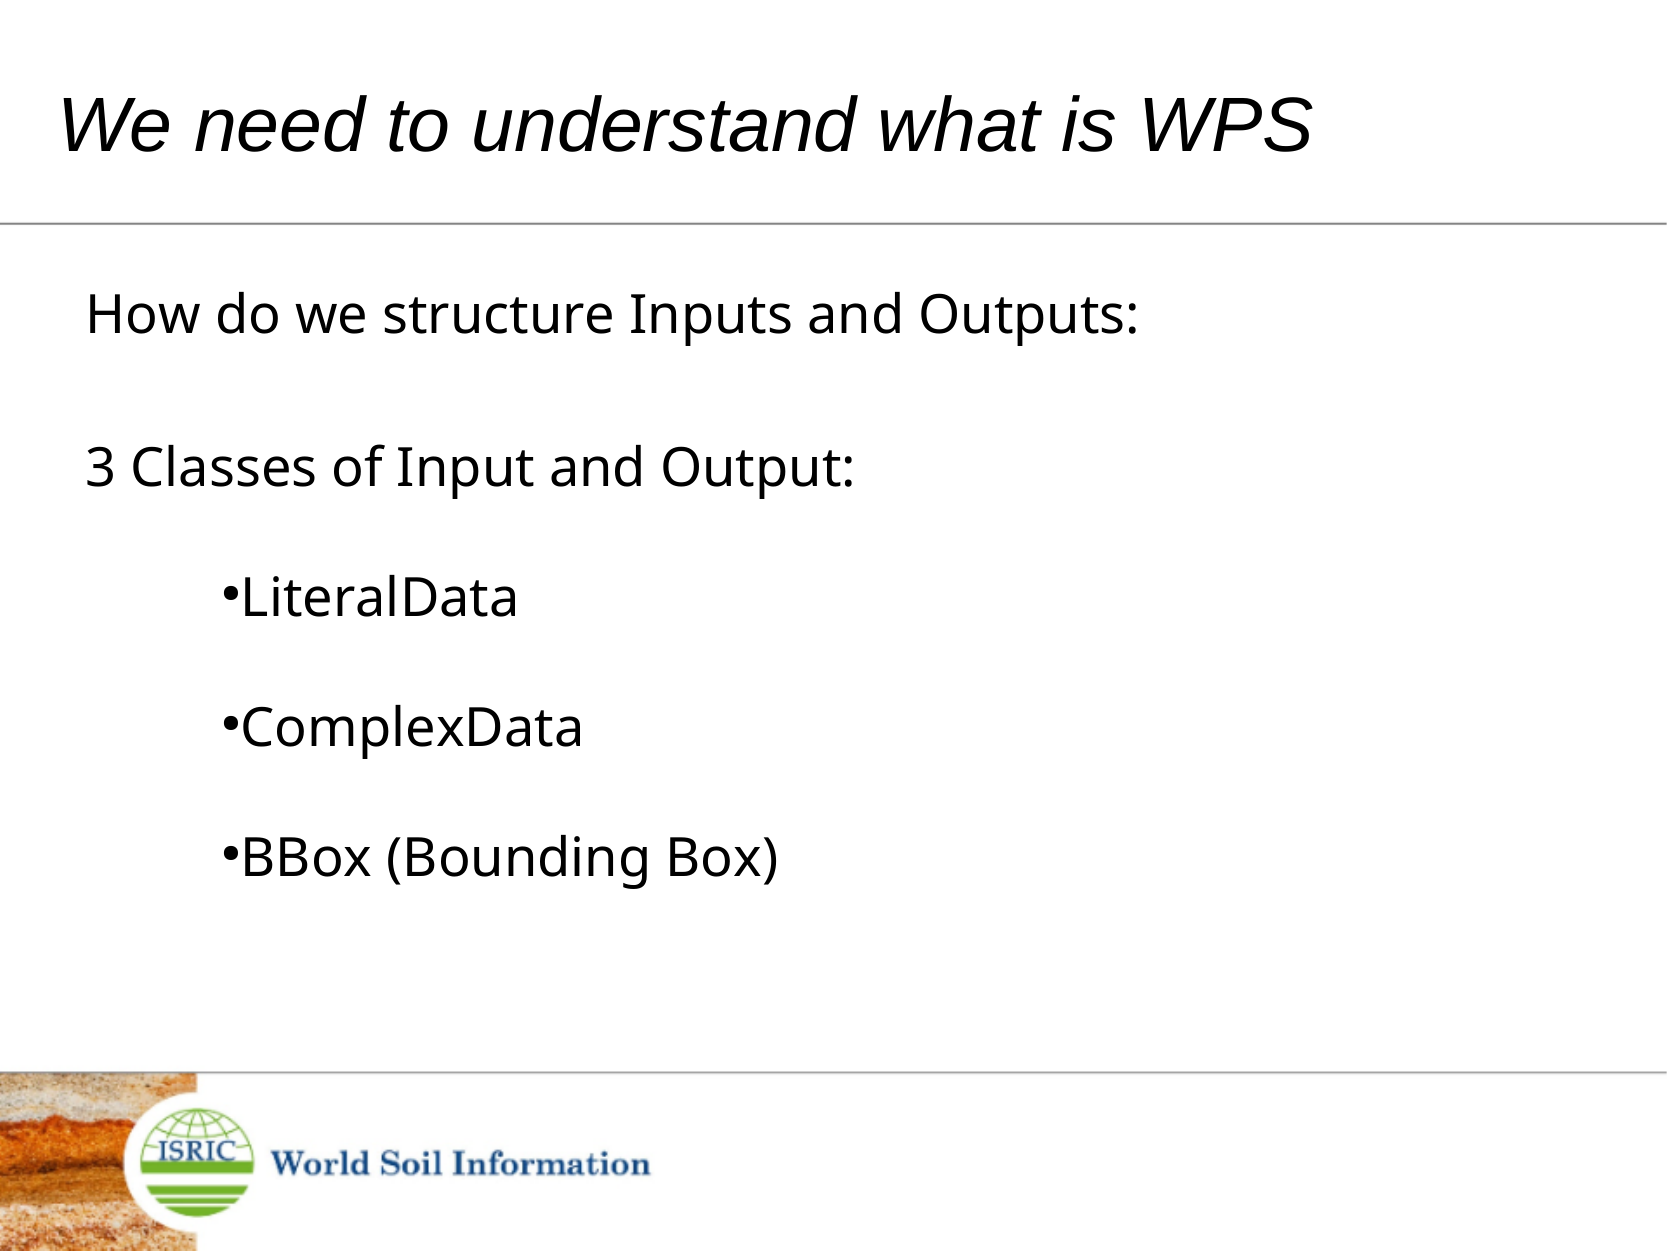

We need to understand what is WPS
How do we structure Inputs and Outputs:
3 Classes of Input and Output:
LiteralData
ComplexData
BBox (Bounding Box)
#